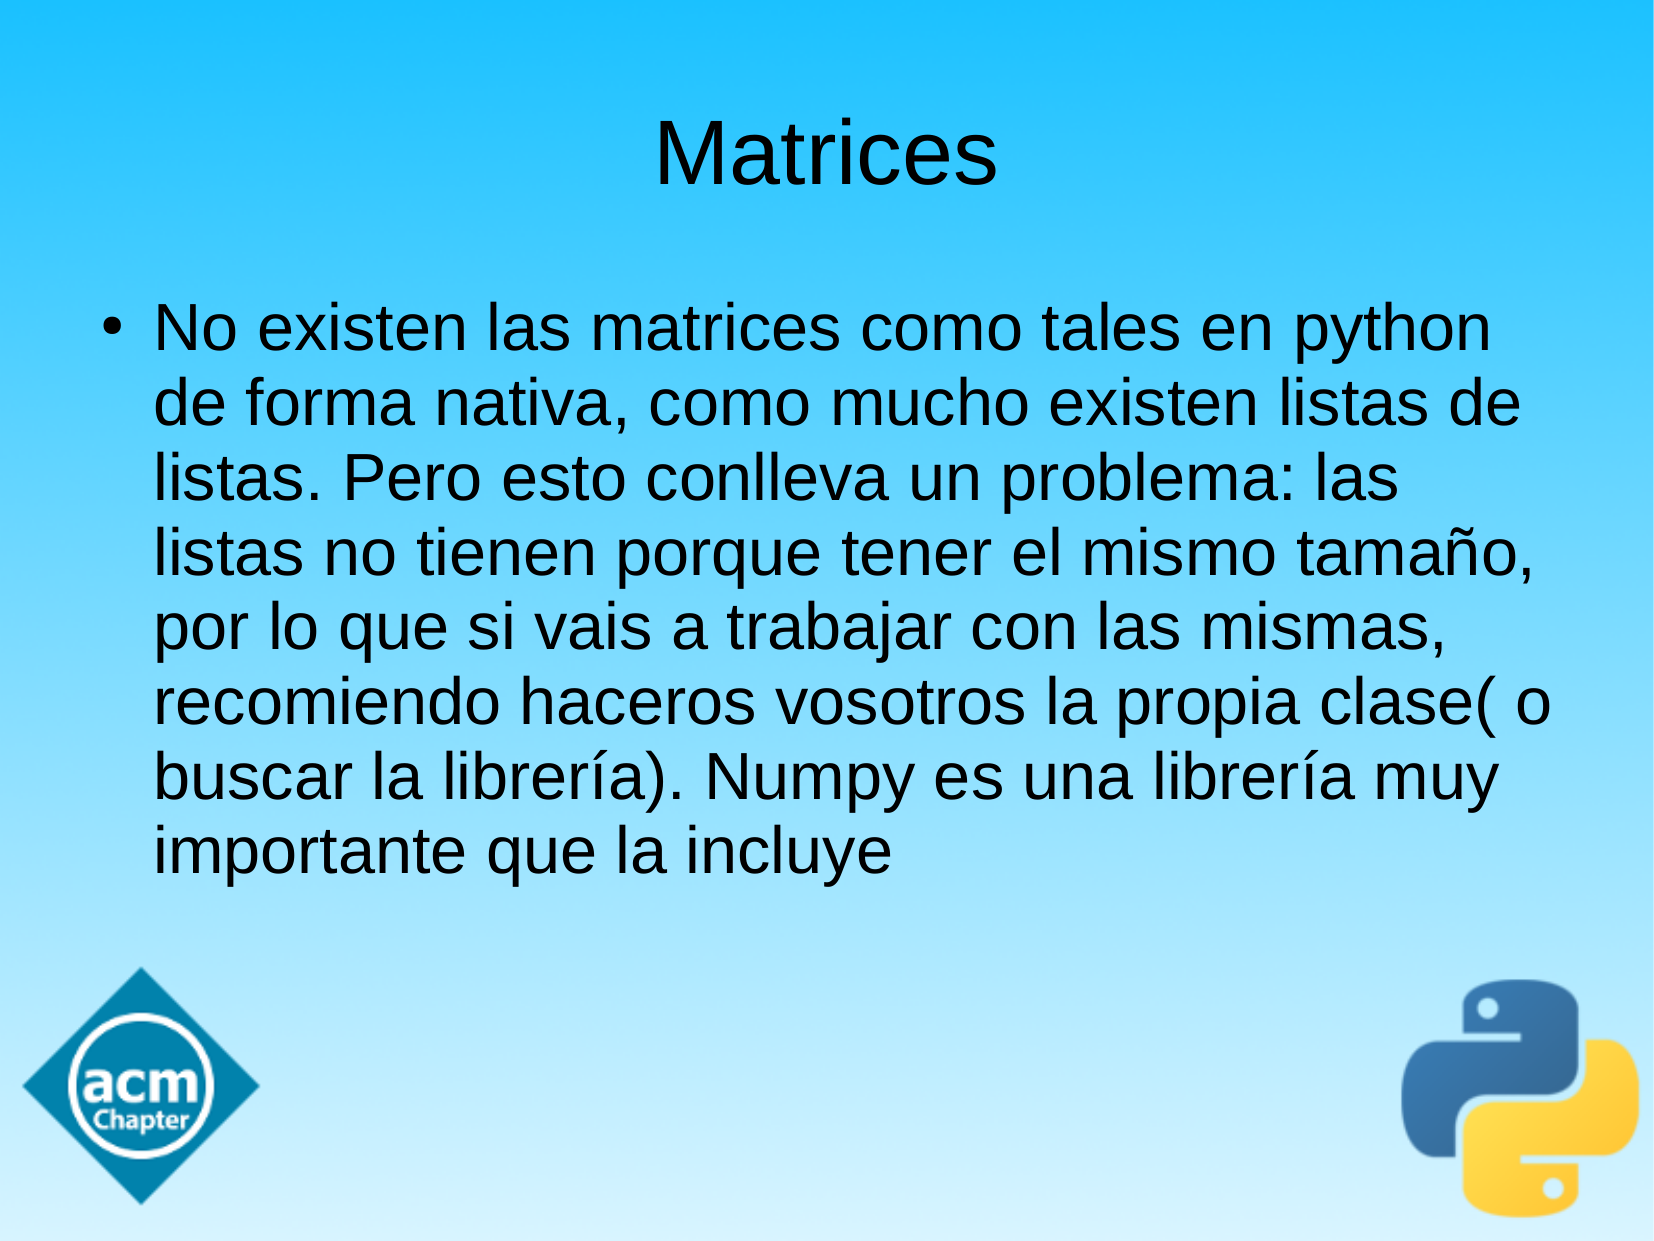

# Matrices
No existen las matrices como tales en python de forma nativa, como mucho existen listas de listas. Pero esto conlleva un problema: las listas no tienen porque tener el mismo tamaño, por lo que si vais a trabajar con las mismas, recomiendo haceros vosotros la propia clase( o buscar la librería). Numpy es una librería muy importante que la incluye